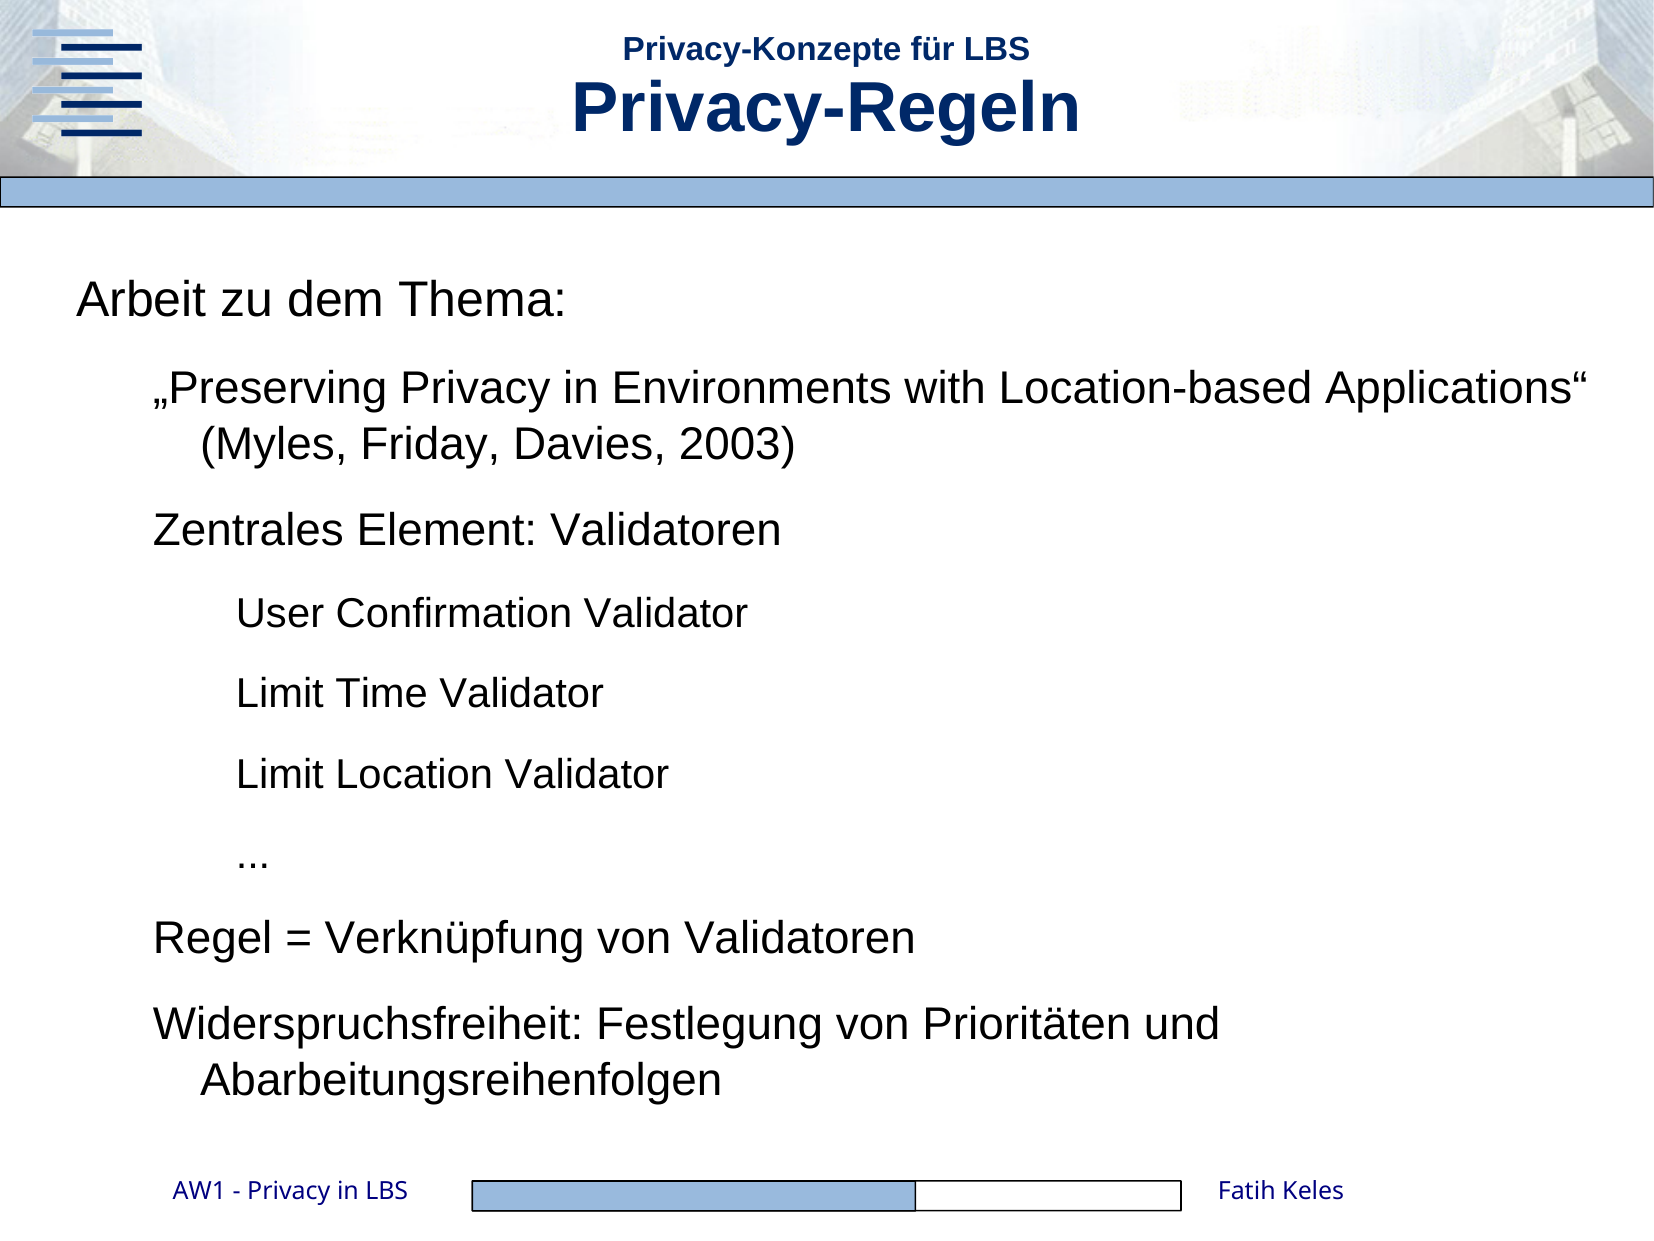

# Privacy-Konzepte für LBS Privacy-Regeln
Arbeit zu dem Thema:
„Preserving Privacy in Environments with Location-based Applications“ (Myles, Friday, Davies, 2003)
Zentrales Element: Validatoren
User Confirmation Validator
Limit Time Validator
Limit Location Validator
...
Regel = Verknüpfung von Validatoren
Widerspruchsfreiheit: Festlegung von Prioritäten und Abarbeitungsreihenfolgen